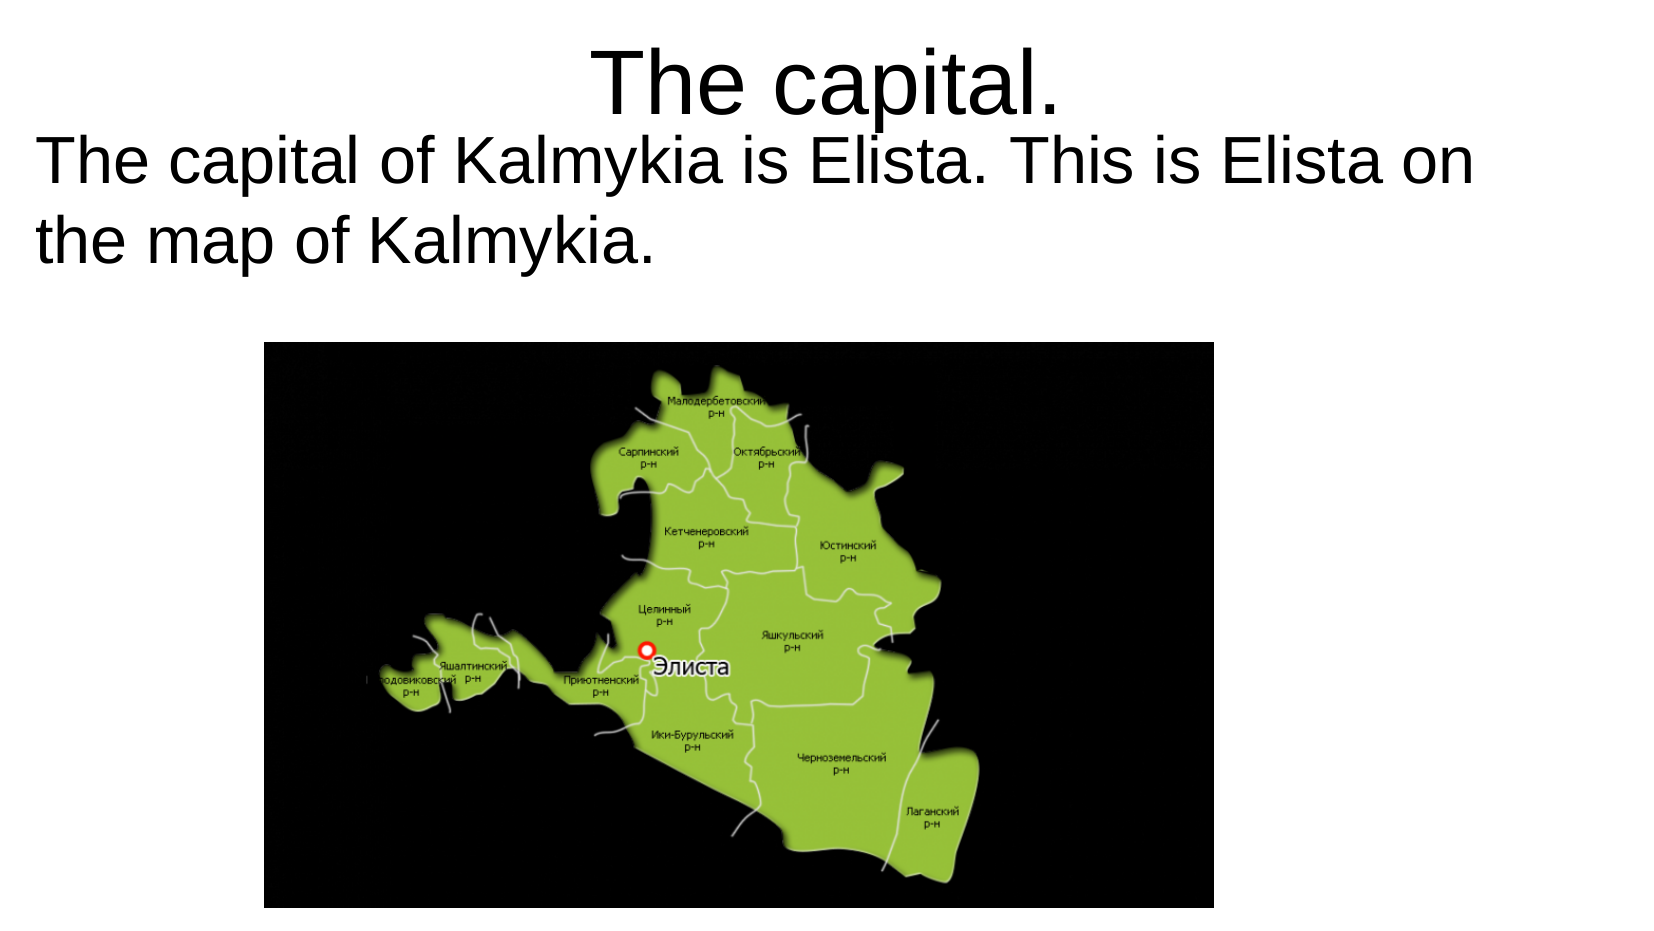

# The capital.
The capital of Kalmykia is Elista. This is Elista on the map of Kalmykia.